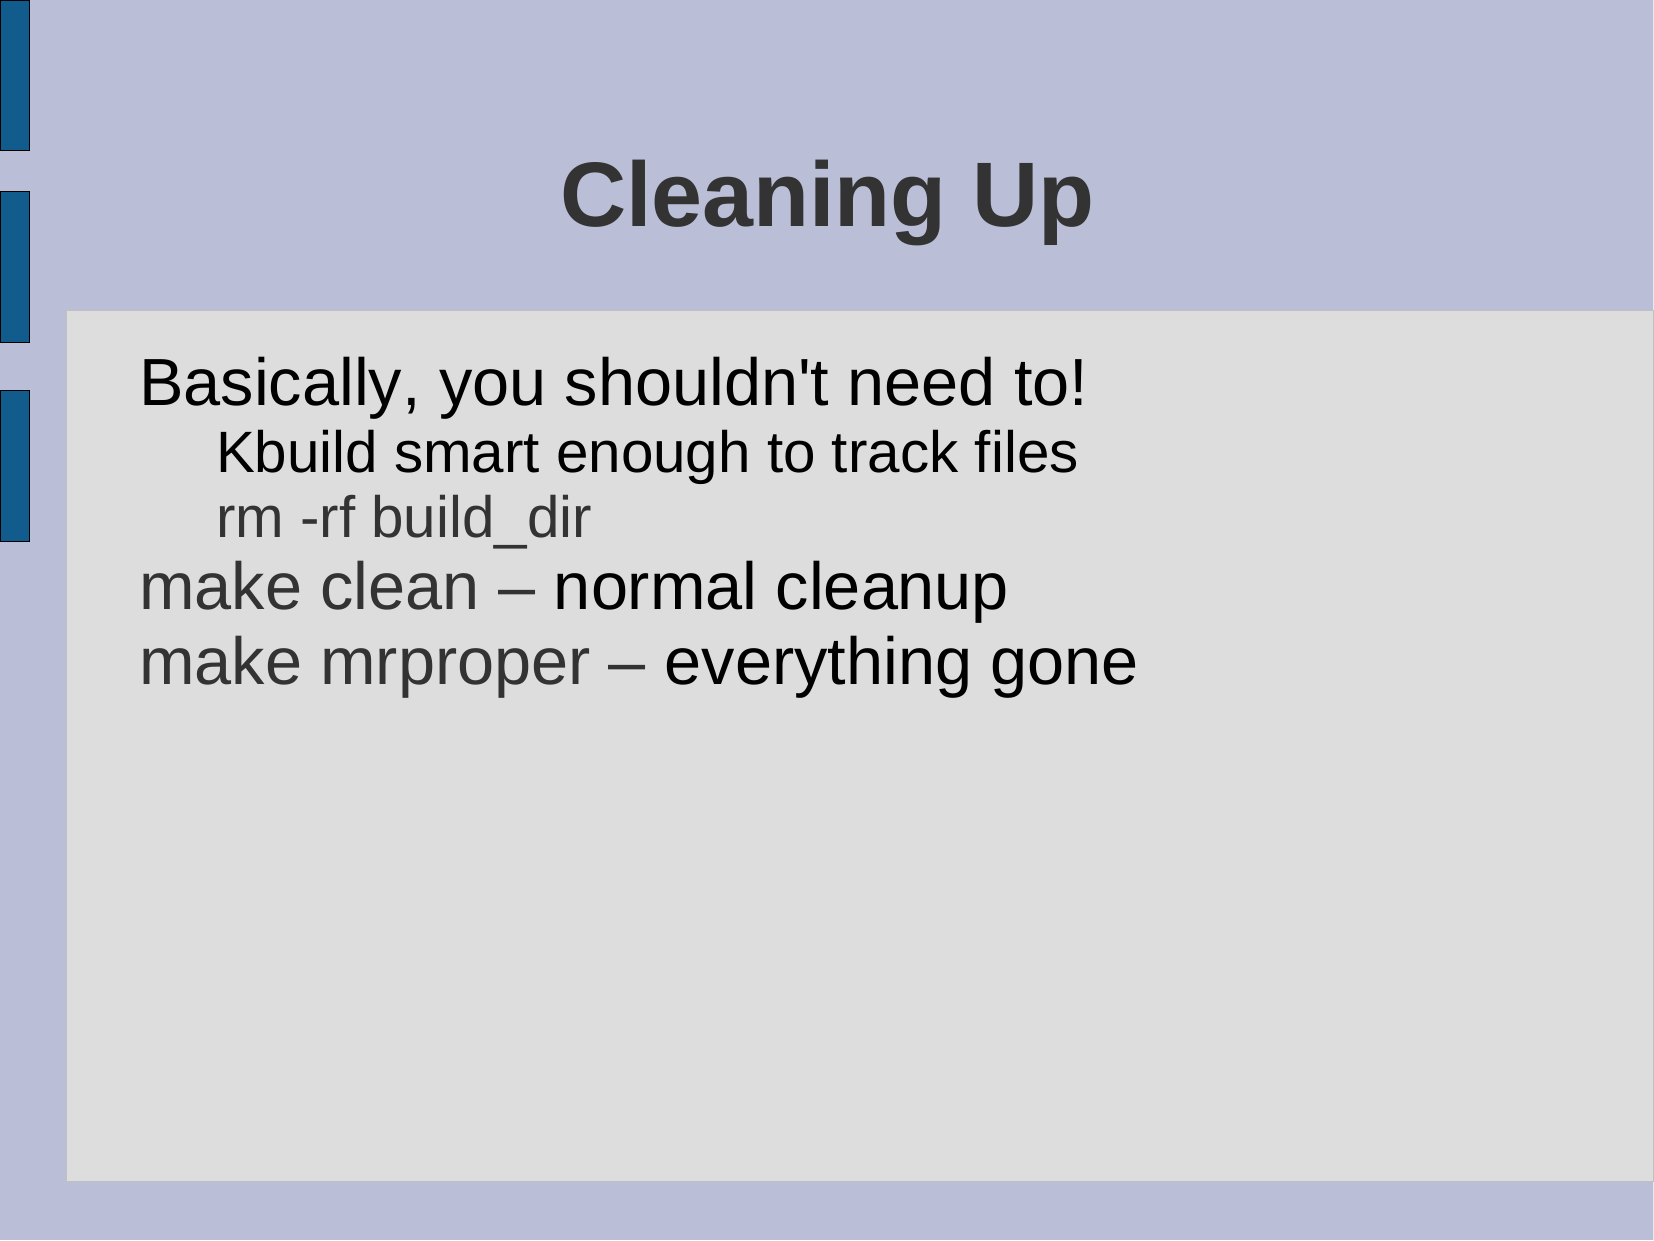

# Cleaning Up
Basically, you shouldn't need to!
Kbuild smart enough to track files
rm -rf build_dir
make clean – normal cleanup
make mrproper – everything gone